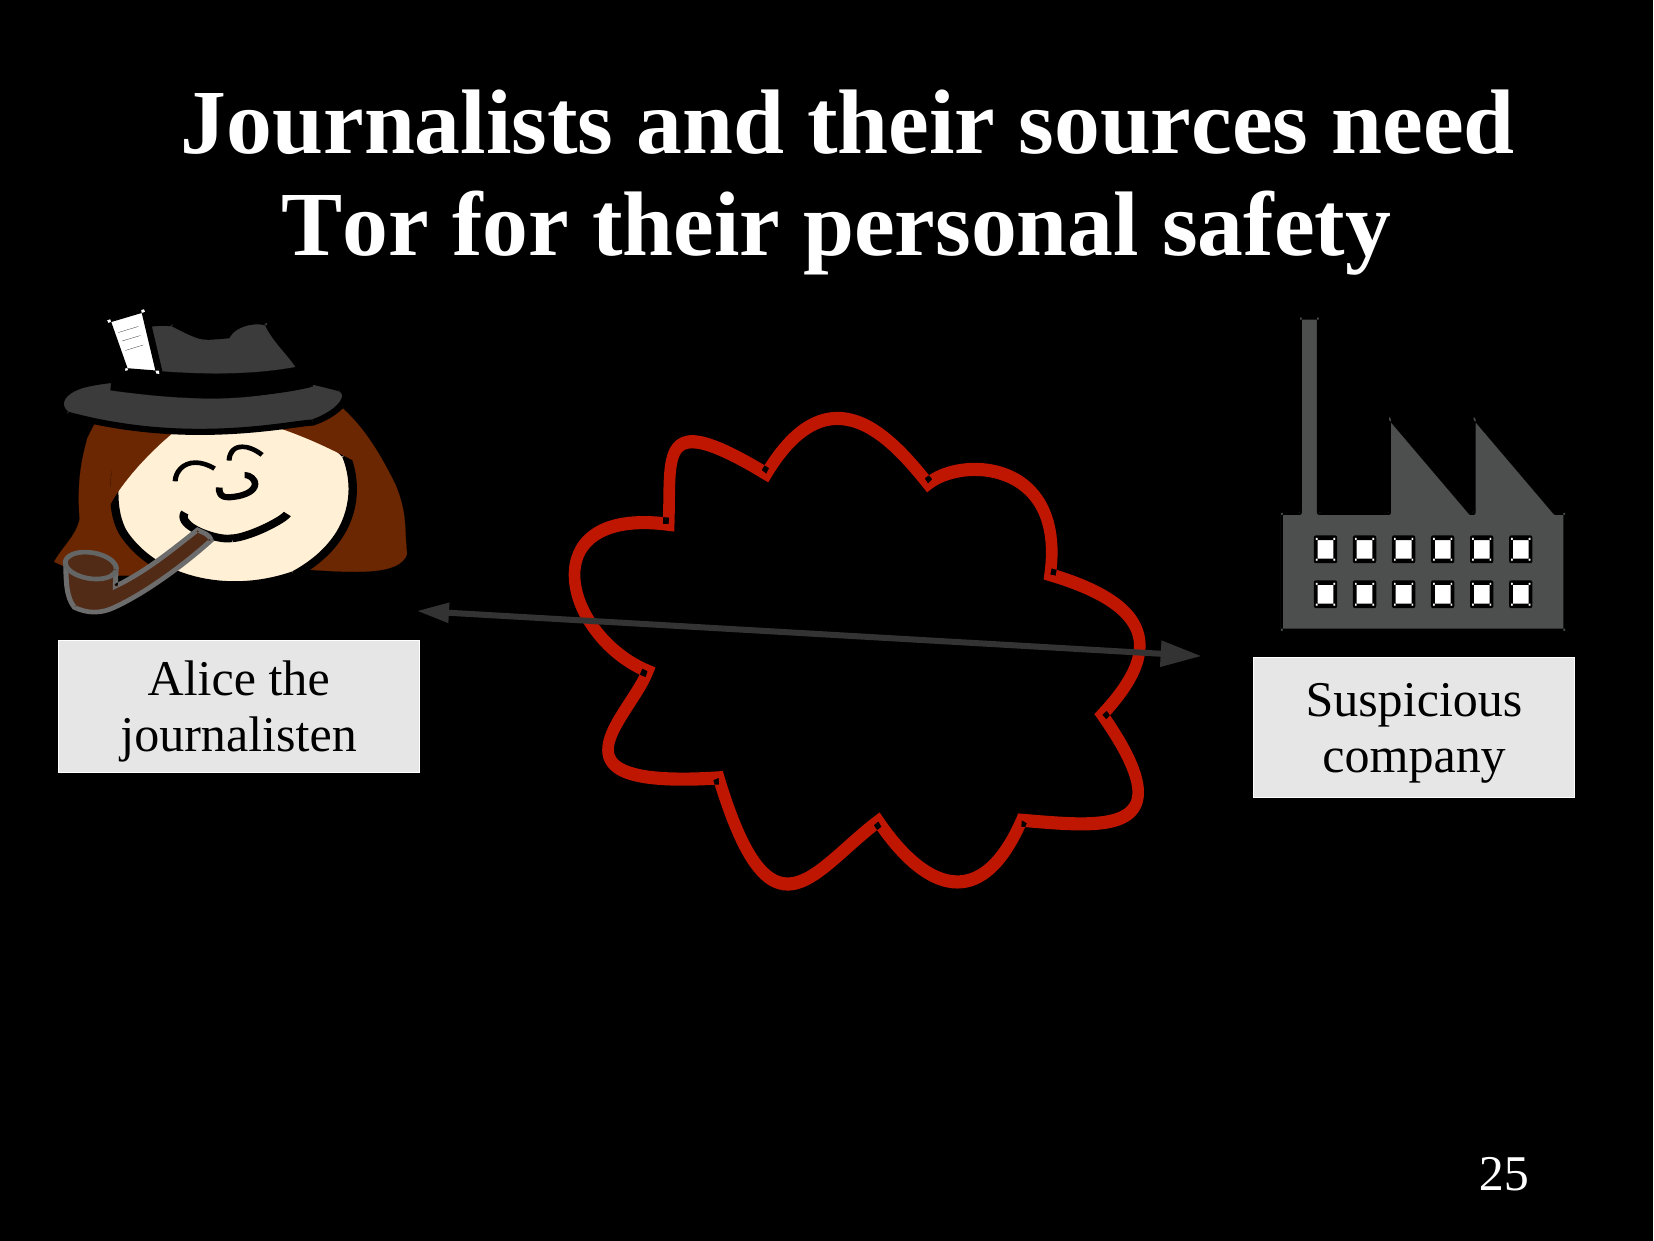

Journalists and their sources need Tor for their personal safety
Alice the
journalisten
Suspicious
company